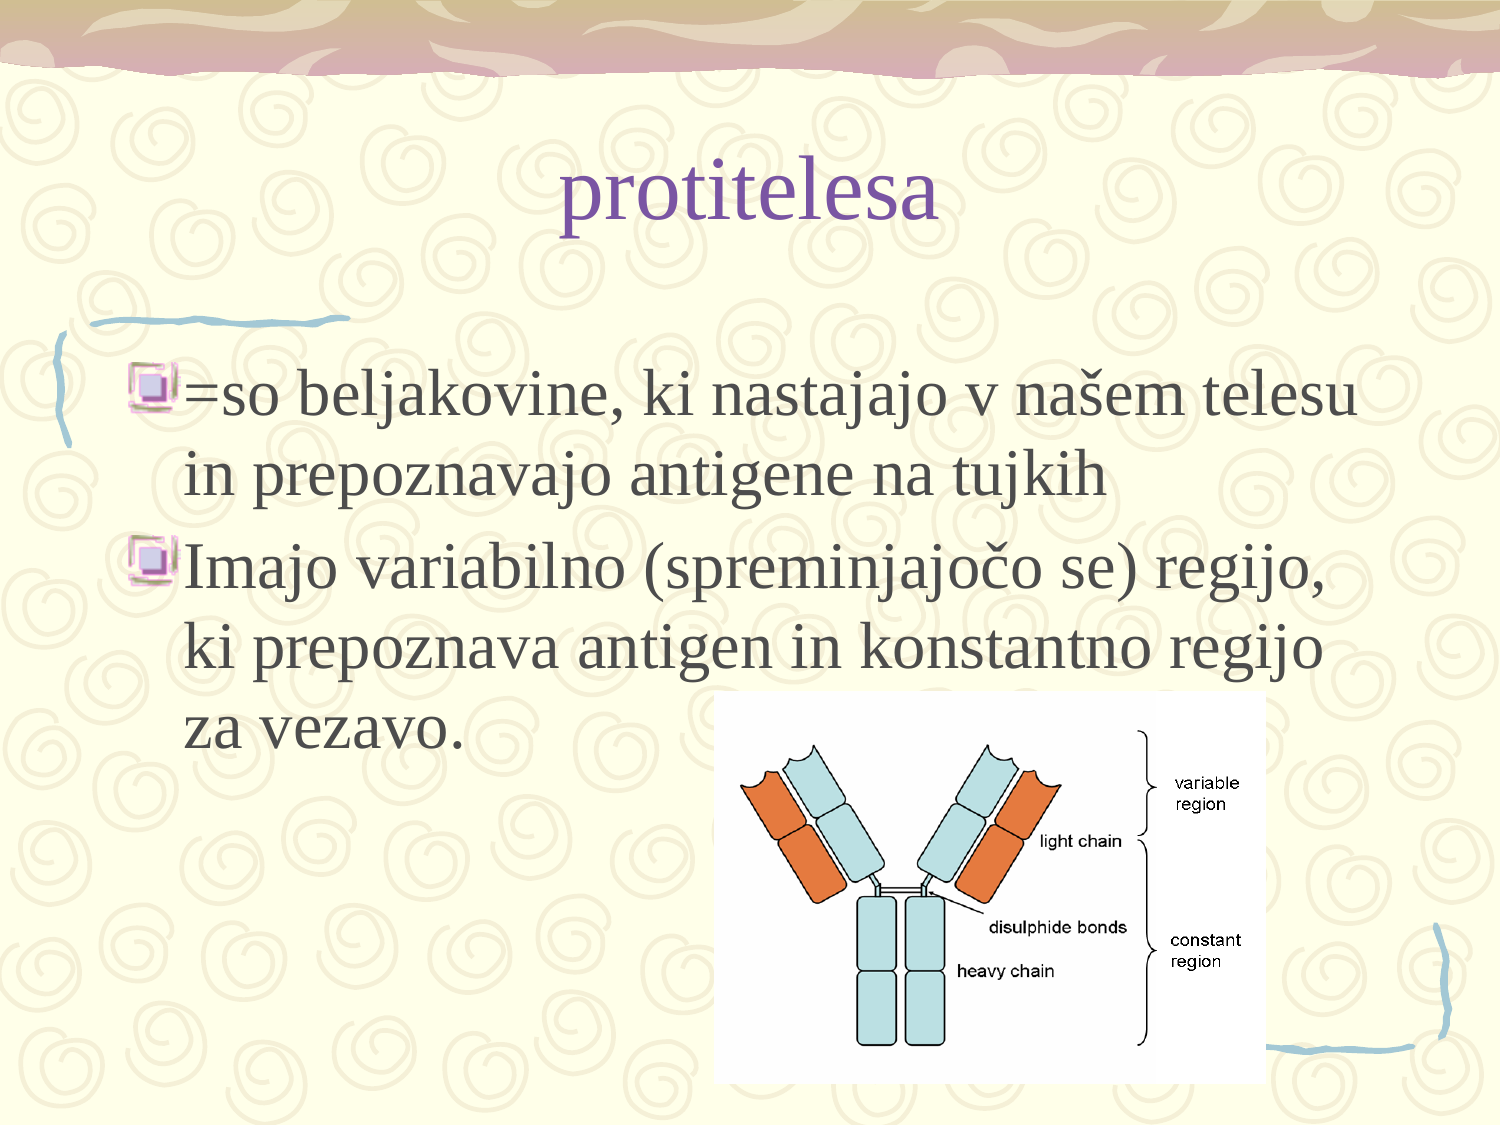

# protitelesa
=so beljakovine, ki nastajajo v našem telesu in prepoznavajo antigene na tujkih
Imajo variabilno (spreminjajočo se) regijo, ki prepoznava antigen in konstantno regijo za vezavo.